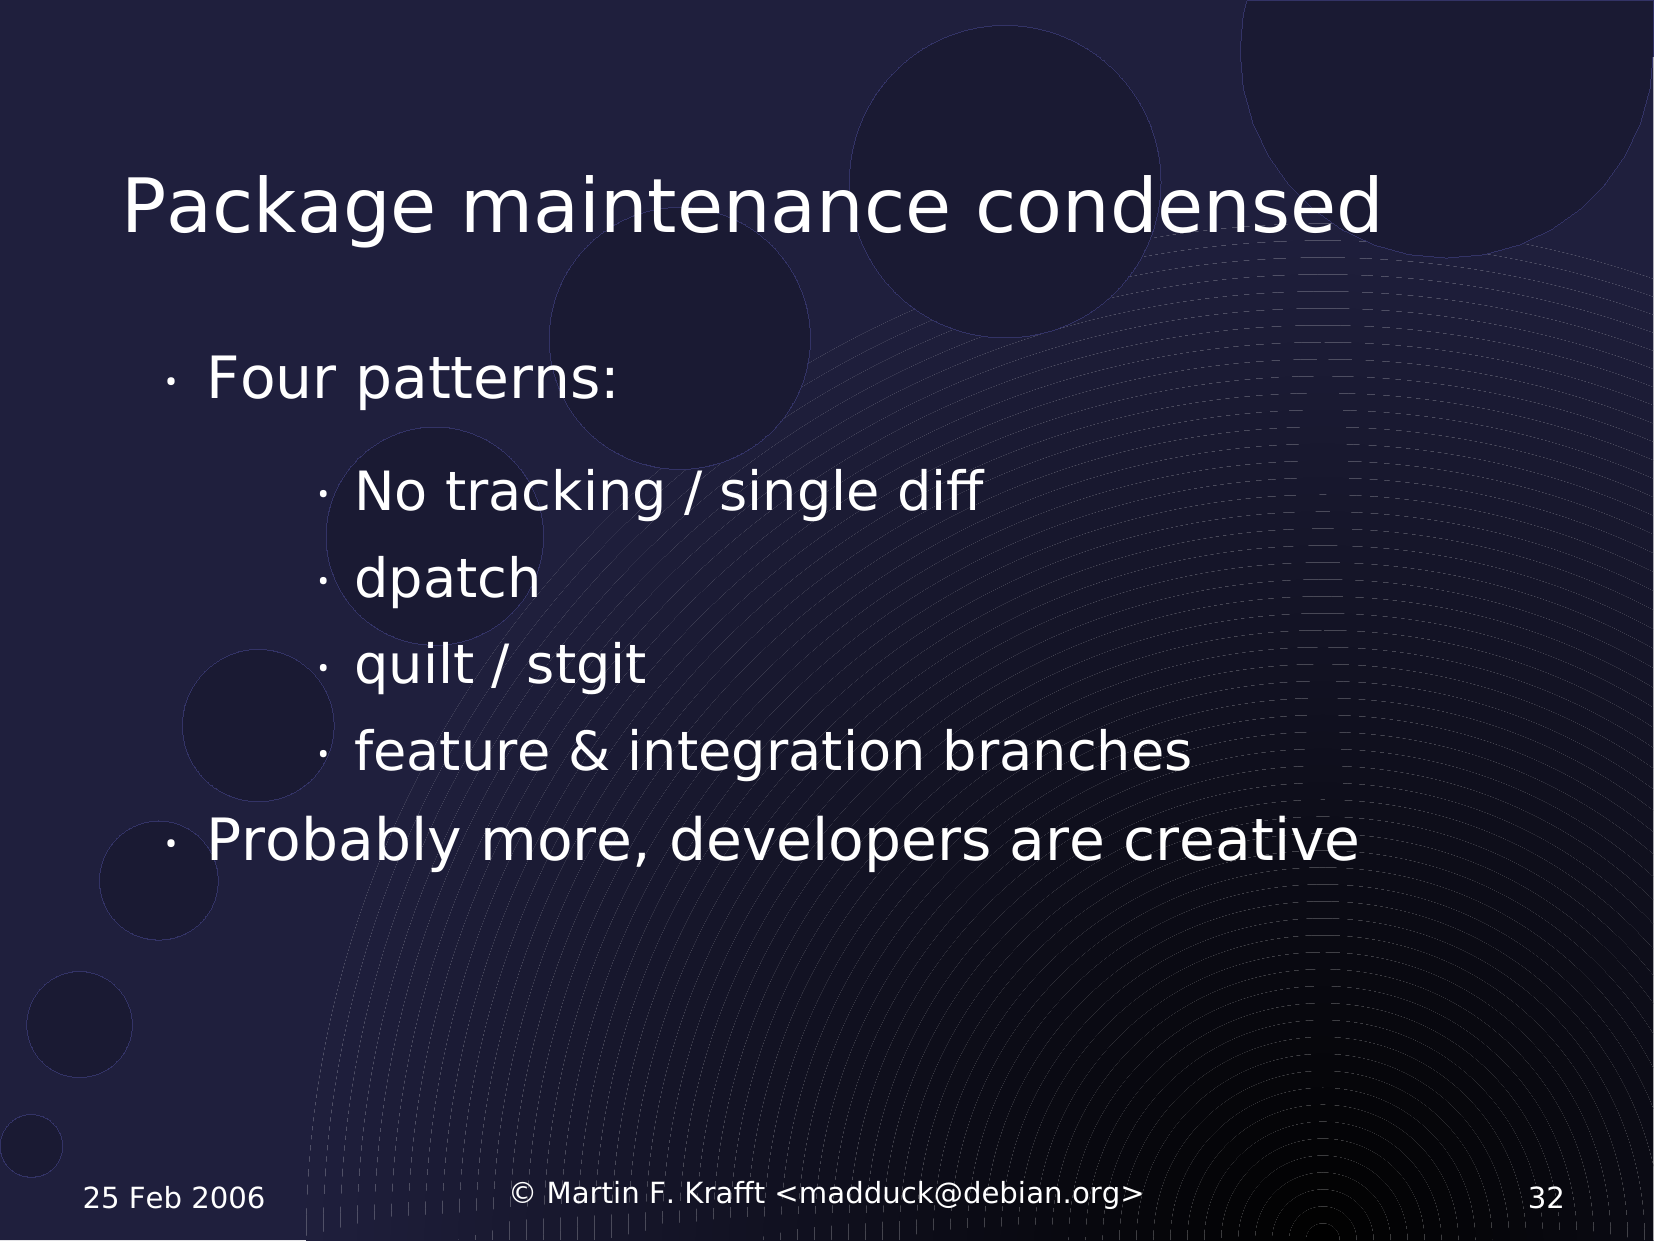

# Package maintenance condensed
Four patterns:
No tracking / single diff
dpatch
quilt / stgit
feature & integration branches
Probably more, developers are creative
© Martin F. Krafft <madduck@debian.org>
25 Feb 2006
32